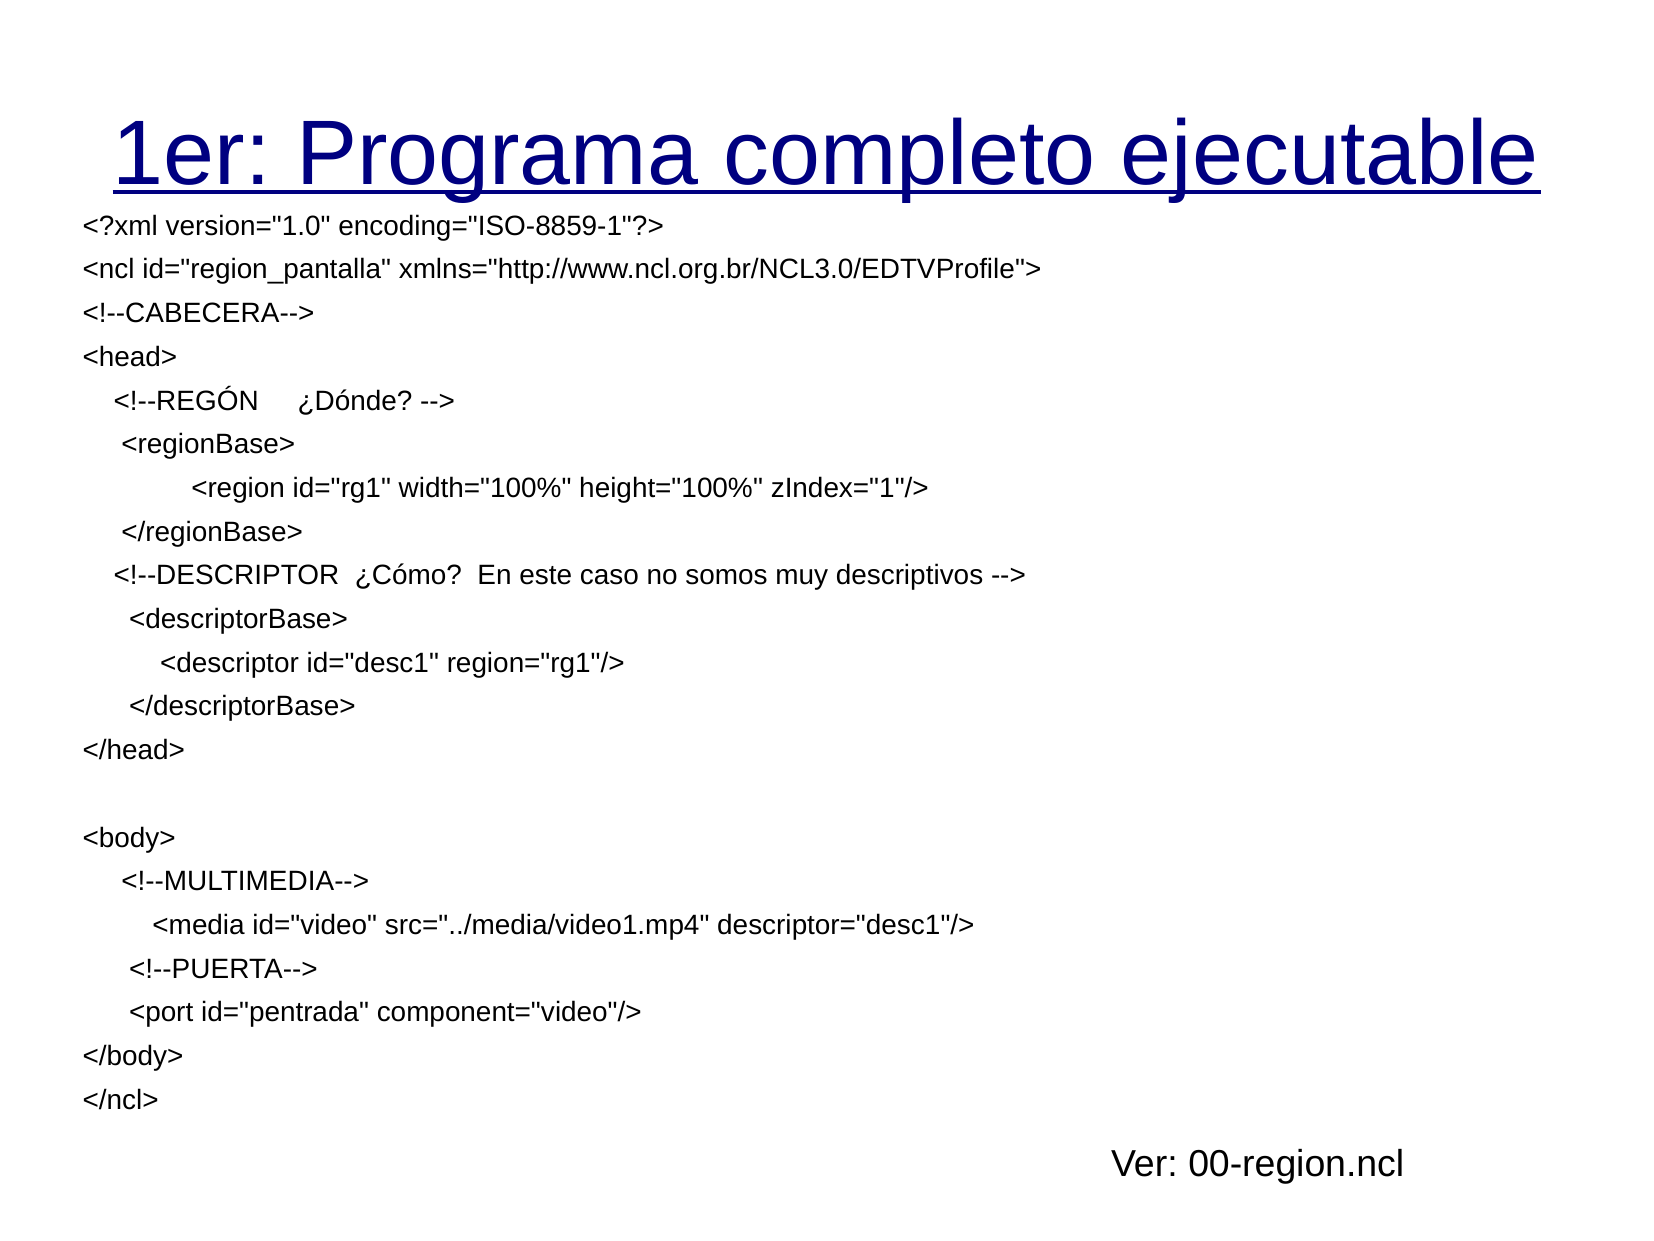

# 1er: Programa completo ejecutable
<?xml version="1.0" encoding="ISO-8859-1"?>
<ncl id="region_pantalla" xmlns="http://www.ncl.org.br/NCL3.0/EDTVProfile">
<!--CABECERA-->
<head>
 <!--REGÓN ¿Dónde? -->
 <regionBase>
 <region id="rg1" width="100%" height="100%" zIndex="1"/>
 </regionBase>
 <!--DESCRIPTOR ¿Cómo? En este caso no somos muy descriptivos -->
 <descriptorBase>
 <descriptor id="desc1" region="rg1"/>
 </descriptorBase>
</head>
<body>
 <!--MULTIMEDIA-->
 	 <media id="video" src="../media/video1.mp4" descriptor="desc1"/>
 <!--PUERTA-->
 <port id="pentrada" component="video"/>
</body>
</ncl>
Ver: 00-region.ncl